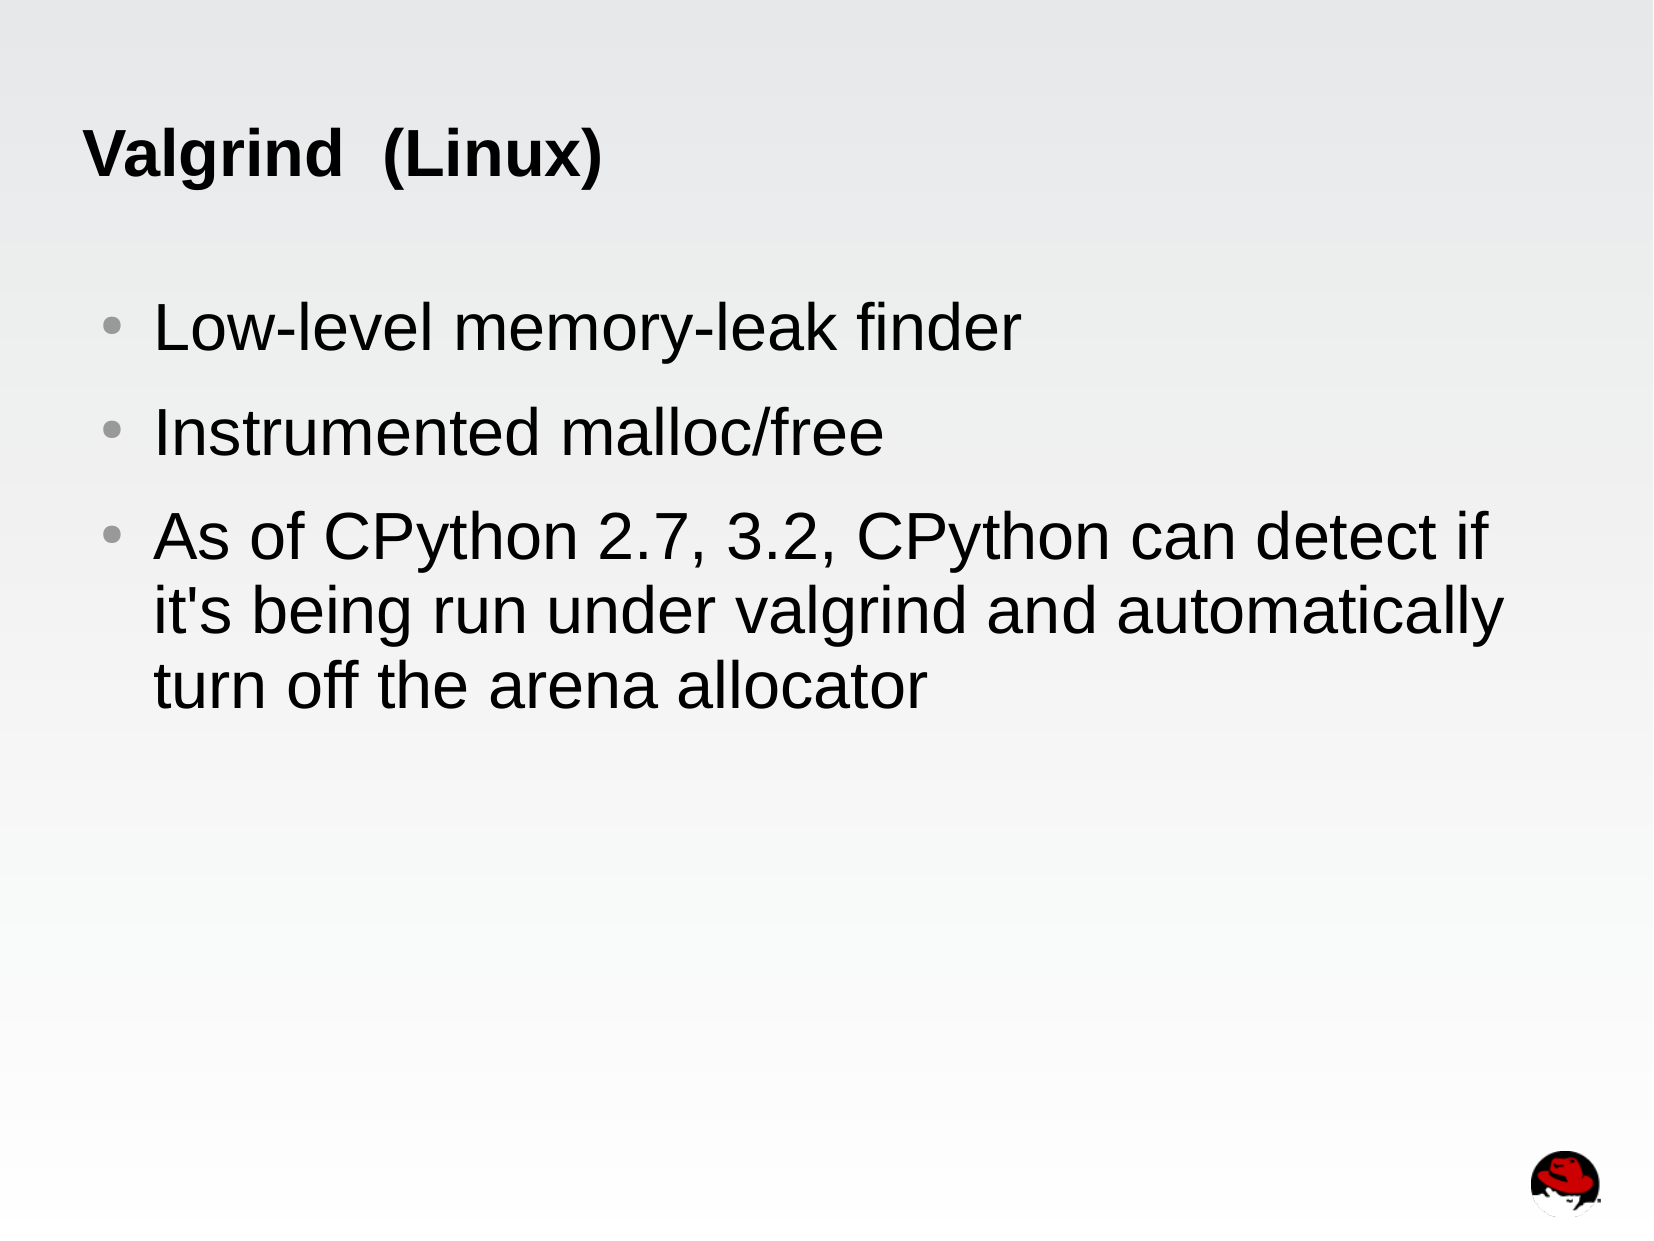

# Valgrind (Linux)
Low-level memory-leak finder
Instrumented malloc/free
As of CPython 2.7, 3.2, CPython can detect if it's being run under valgrind and automatically turn off the arena allocator